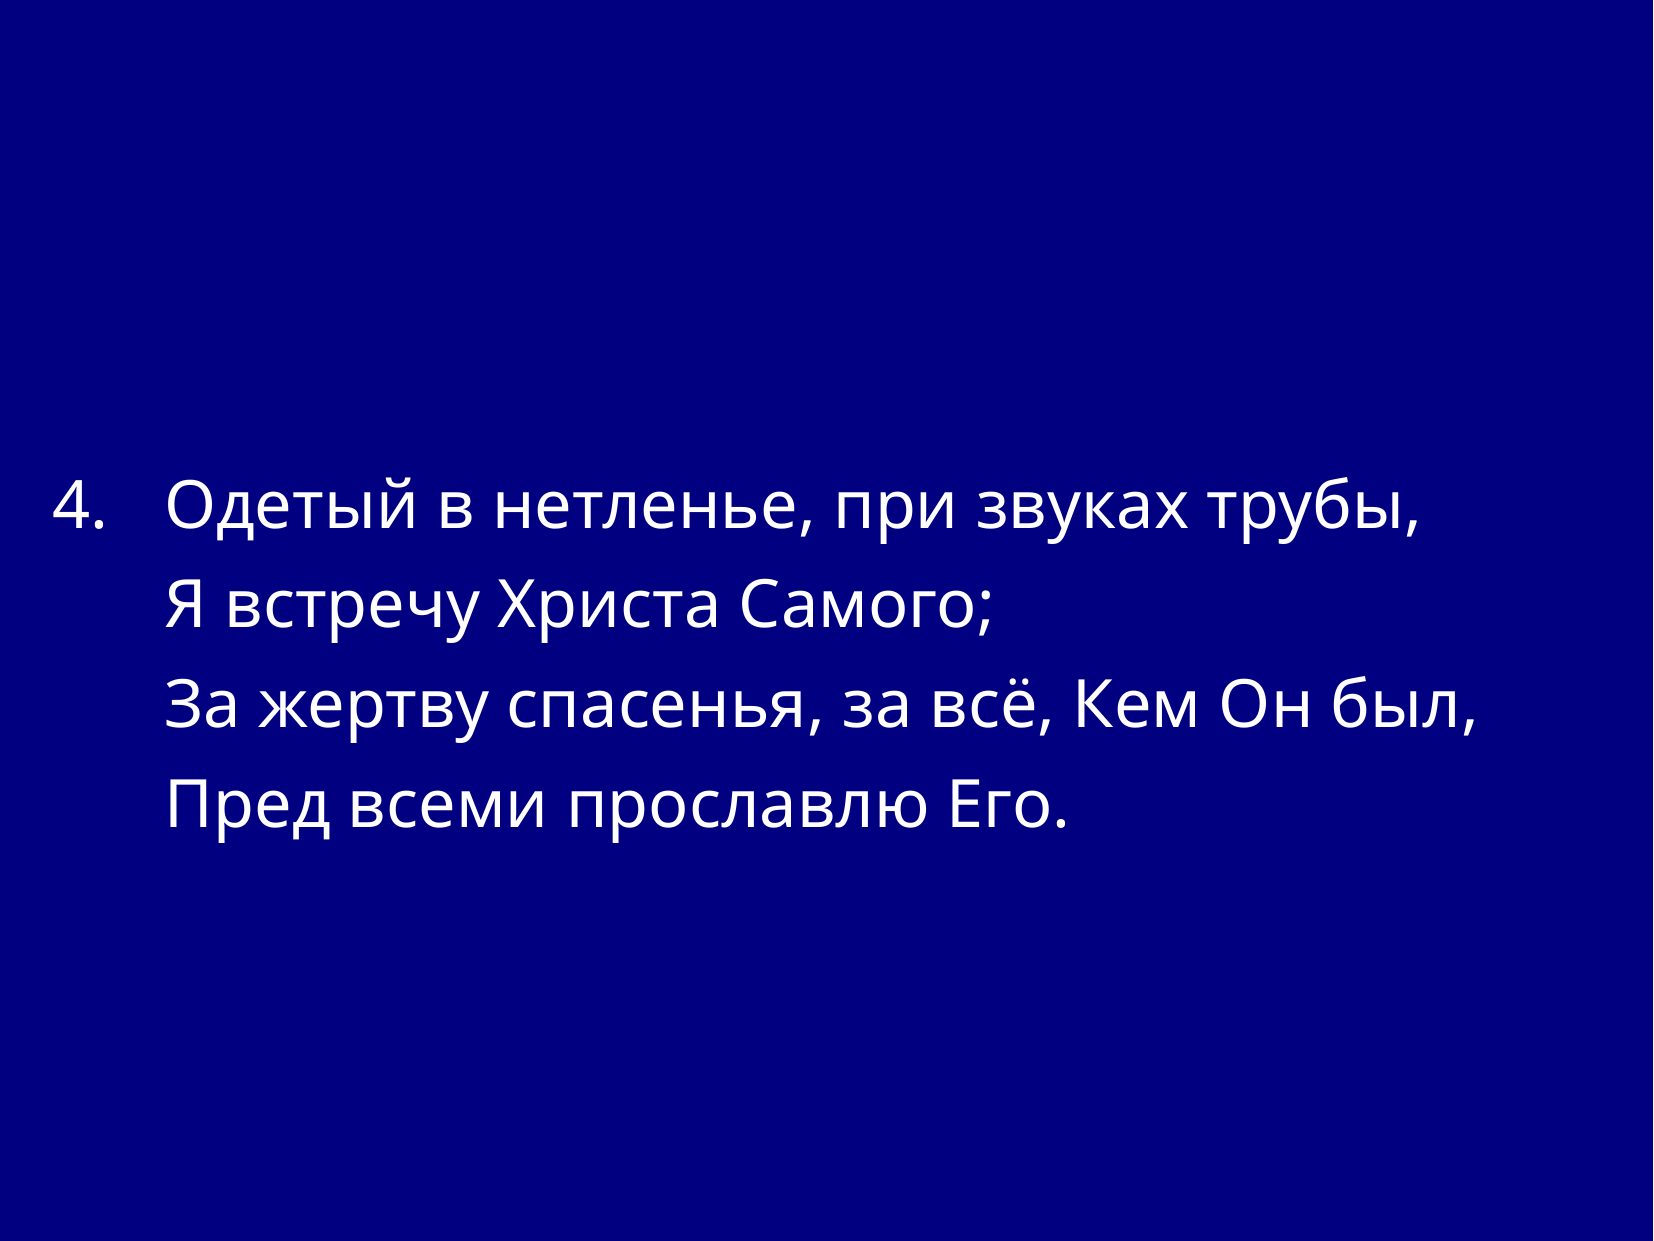

4.	Одетый в нетленье, при звуках трубы,
	Я встречу Христа Самого;
	За жертву спасенья, за всё, Кем Он был,
	Пред всеми прославлю Его.